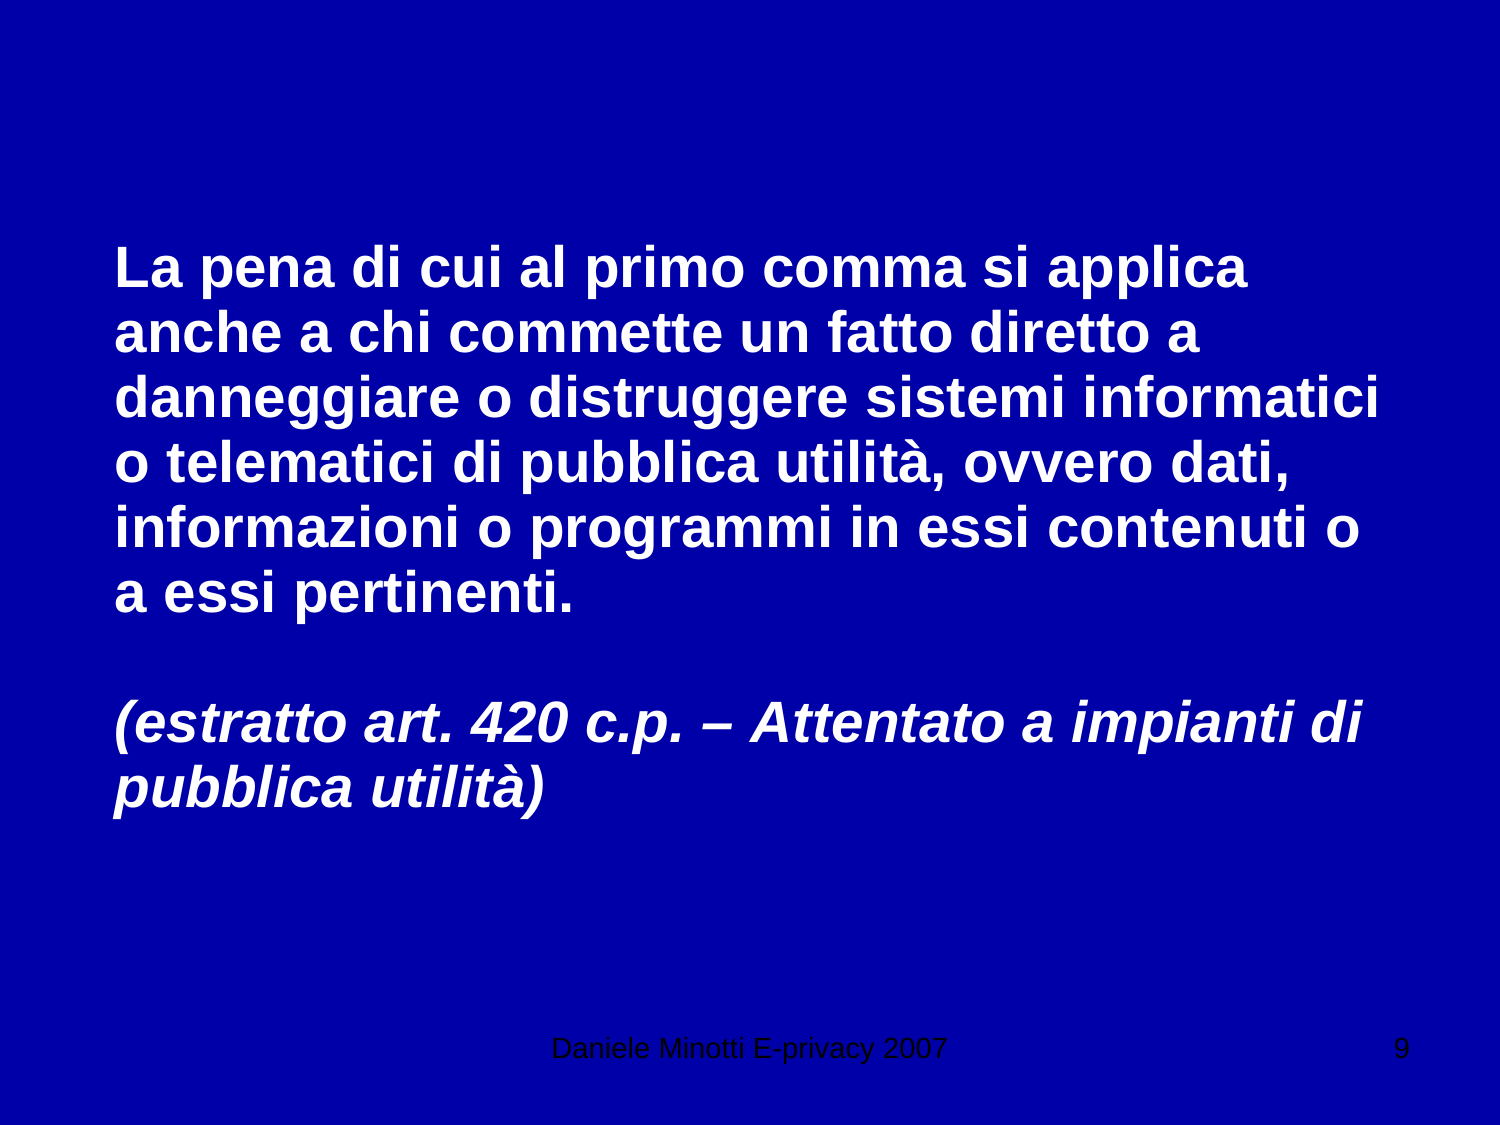

# La pena di cui al primo comma si applica anche a chi commette un fatto diretto a danneggiare o distruggere sistemi informatici o telematici di pubblica utilità, ovvero dati, informazioni o programmi in essi contenuti o a essi pertinenti. (estratto art. 420 c.p. – Attentato a impianti di pubblica utilità)
Daniele Minotti E-privacy 2007
9